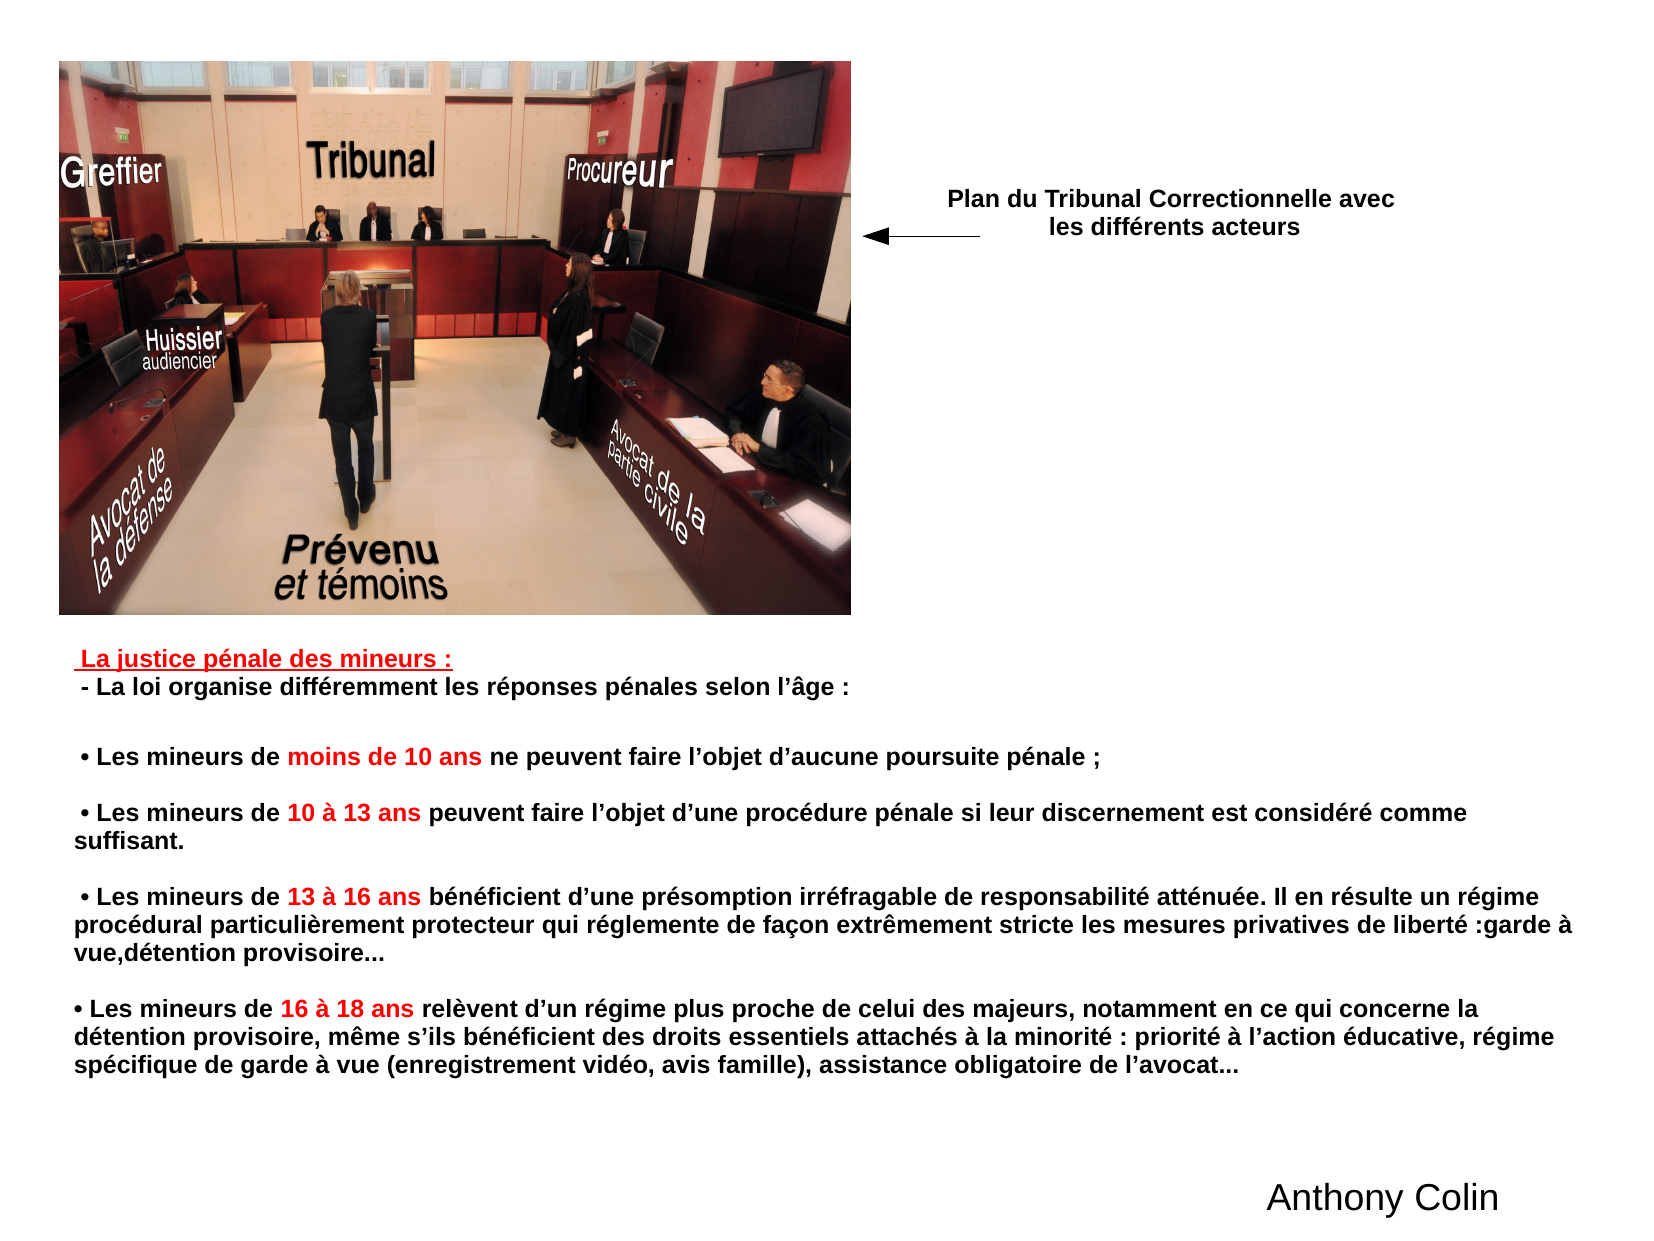

#
Plan du Tribunal Correctionnelle avec
les différents acteurs
 La justice pénale des mineurs :
 - La loi organise différemment les réponses pénales selon l’âge :
 • Les mineurs de moins de 10 ans ne peuvent faire l’objet d’aucune poursuite pénale ;
 • Les mineurs de 10 à 13 ans peuvent faire l’objet d’une procédure pénale si leur discernement est considéré comme suffisant.
 • Les mineurs de 13 à 16 ans bénéficient d’une présomption irréfragable de responsabilité atténuée. Il en résulte un régime procédural particulièrement protecteur qui réglemente de façon extrêmement stricte les mesures privatives de liberté :garde à vue,détention provisoire...
• Les mineurs de 16 à 18 ans relèvent d’un régime plus proche de celui des majeurs, notamment en ce qui concerne la détention provisoire, même s’ils bénéficient des droits essentiels attachés à la minorité : priorité à l’action éducative, régime spécifique de garde à vue (enregistrement vidéo, avis famille), assistance obligatoire de l’avocat...
Anthony Colin